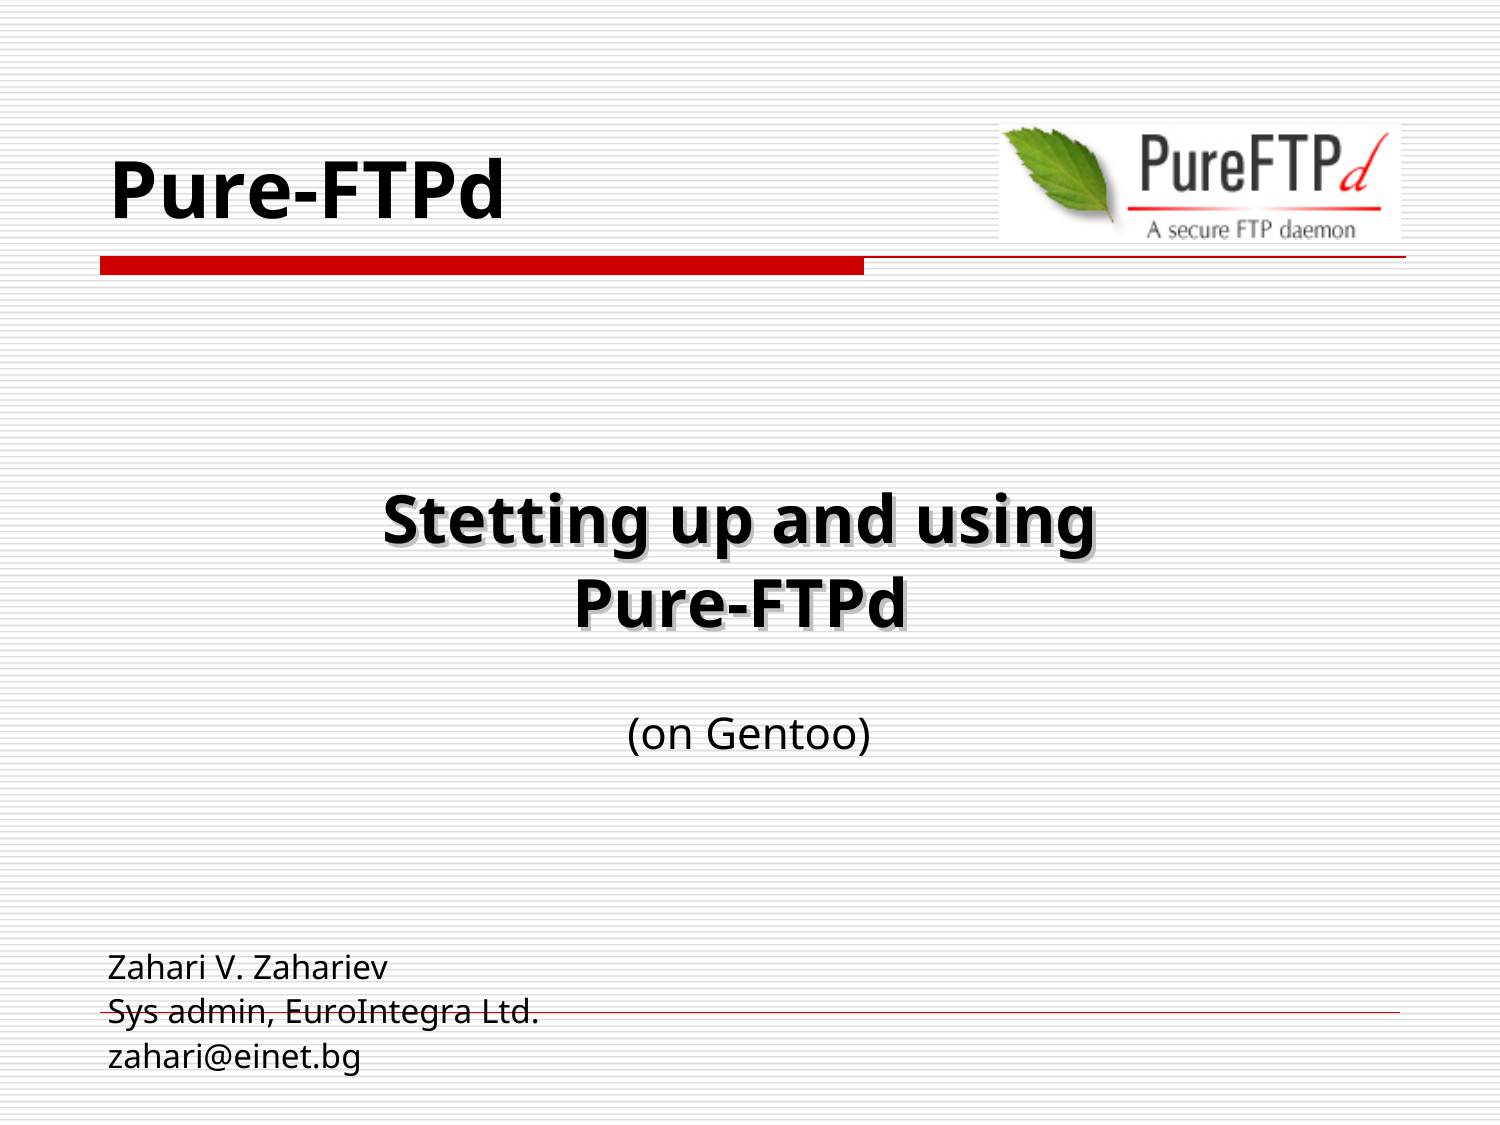

# Pure-FTPd
Stetting up and using
Pure-FTPd
(on Gentoo)
Zahari V. Zahariev
Sys admin, EuroIntegra Ltd.
zahari@einet.bg